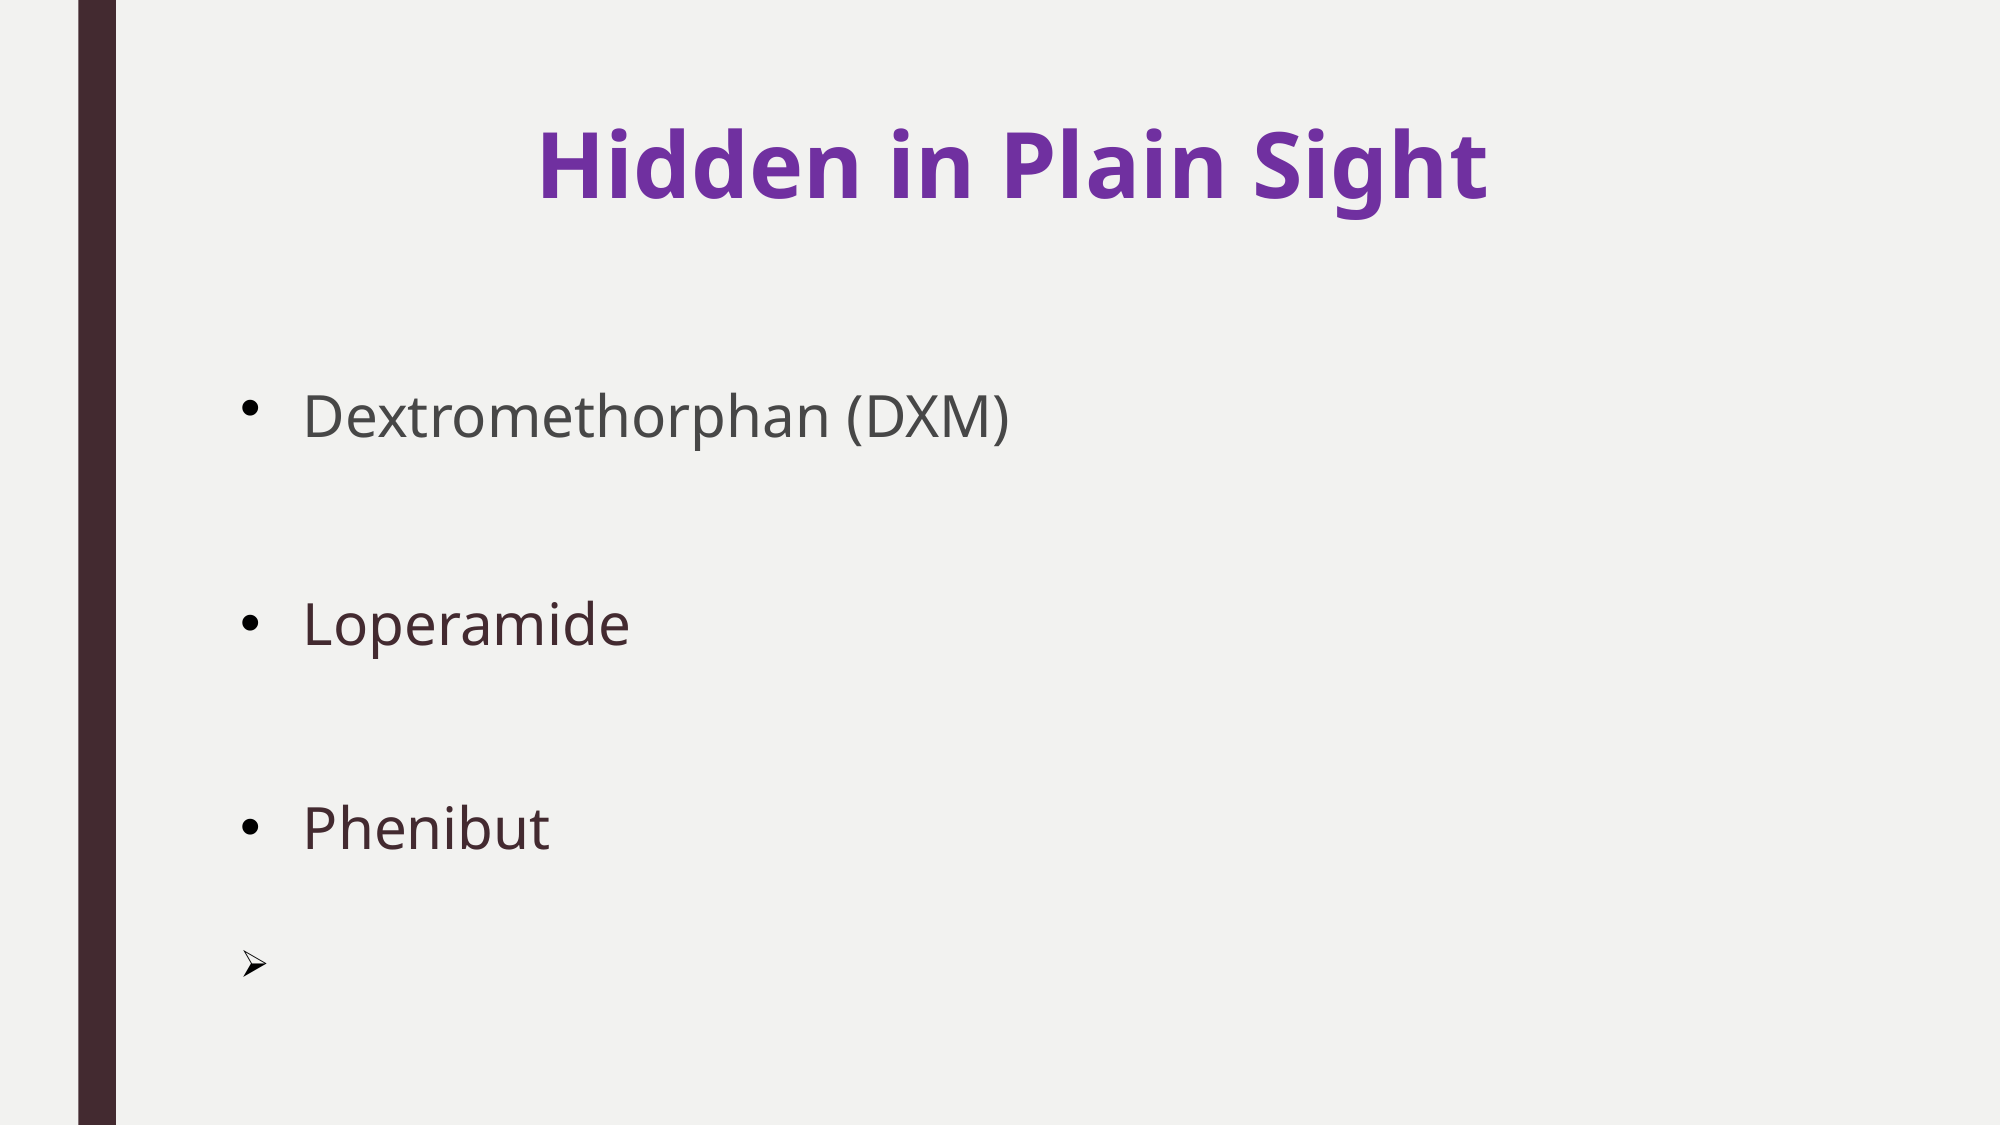

# Hidden in Plain Sight
Dextromethorphan (DXM)
Loperamide
Phenibut